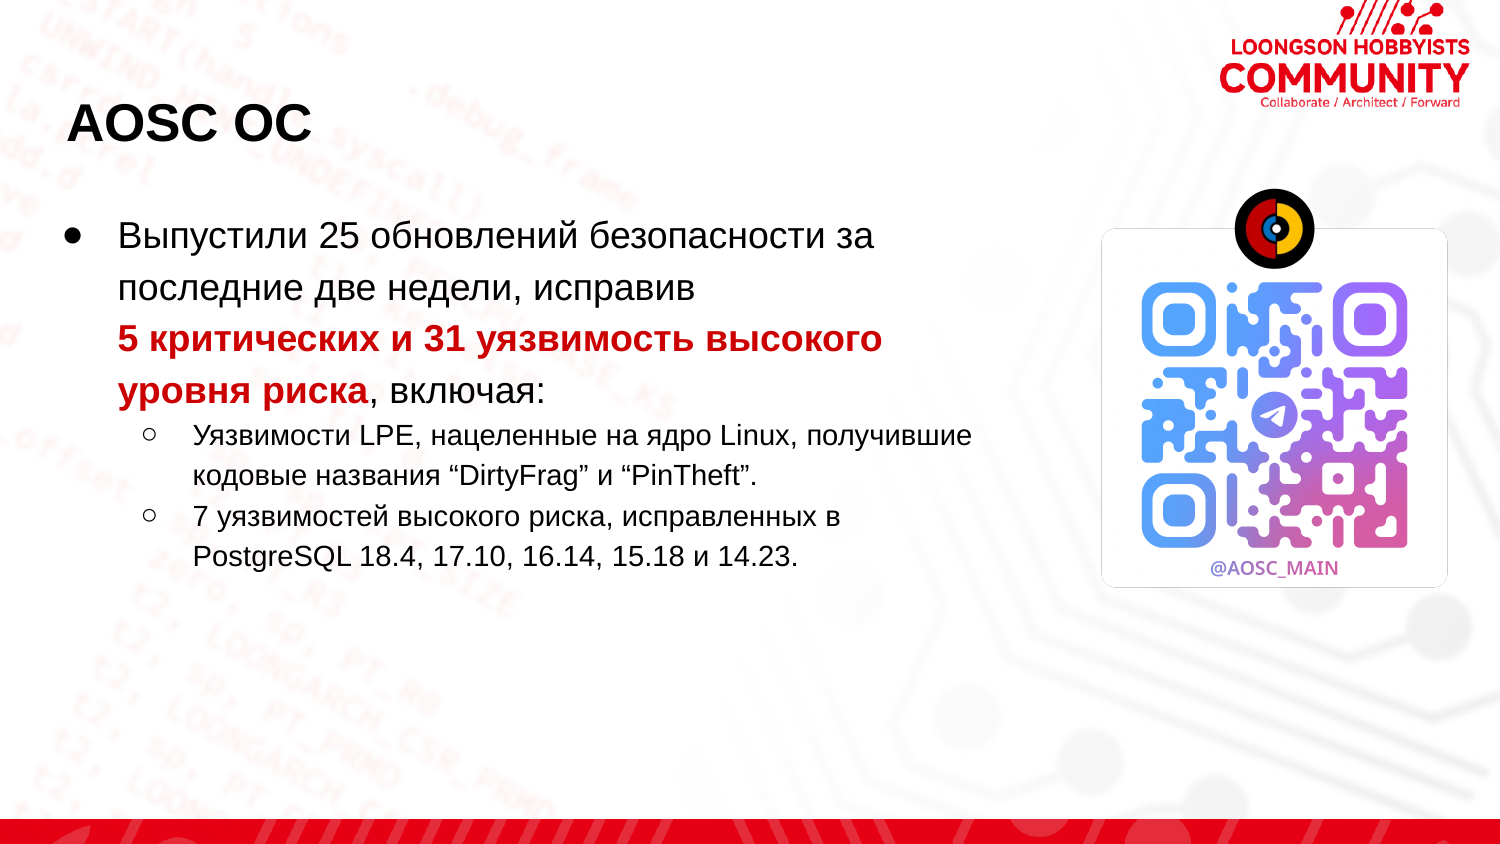

# AOSC ОС
Выпустили 25 обновлений безопасности за последние две недели, исправив
5 критических и 31 уязвимость высокого уровня риска, включая:
Уязвимости LPE, нацеленные на ядро Linux, получившие кодовые названия “DirtyFrag” и “PinTheft”.
7 уязвимостей высокого риска, исправленных в PostgreSQL 18.4, 17.10, 16.14, 15.18 и 14.23.